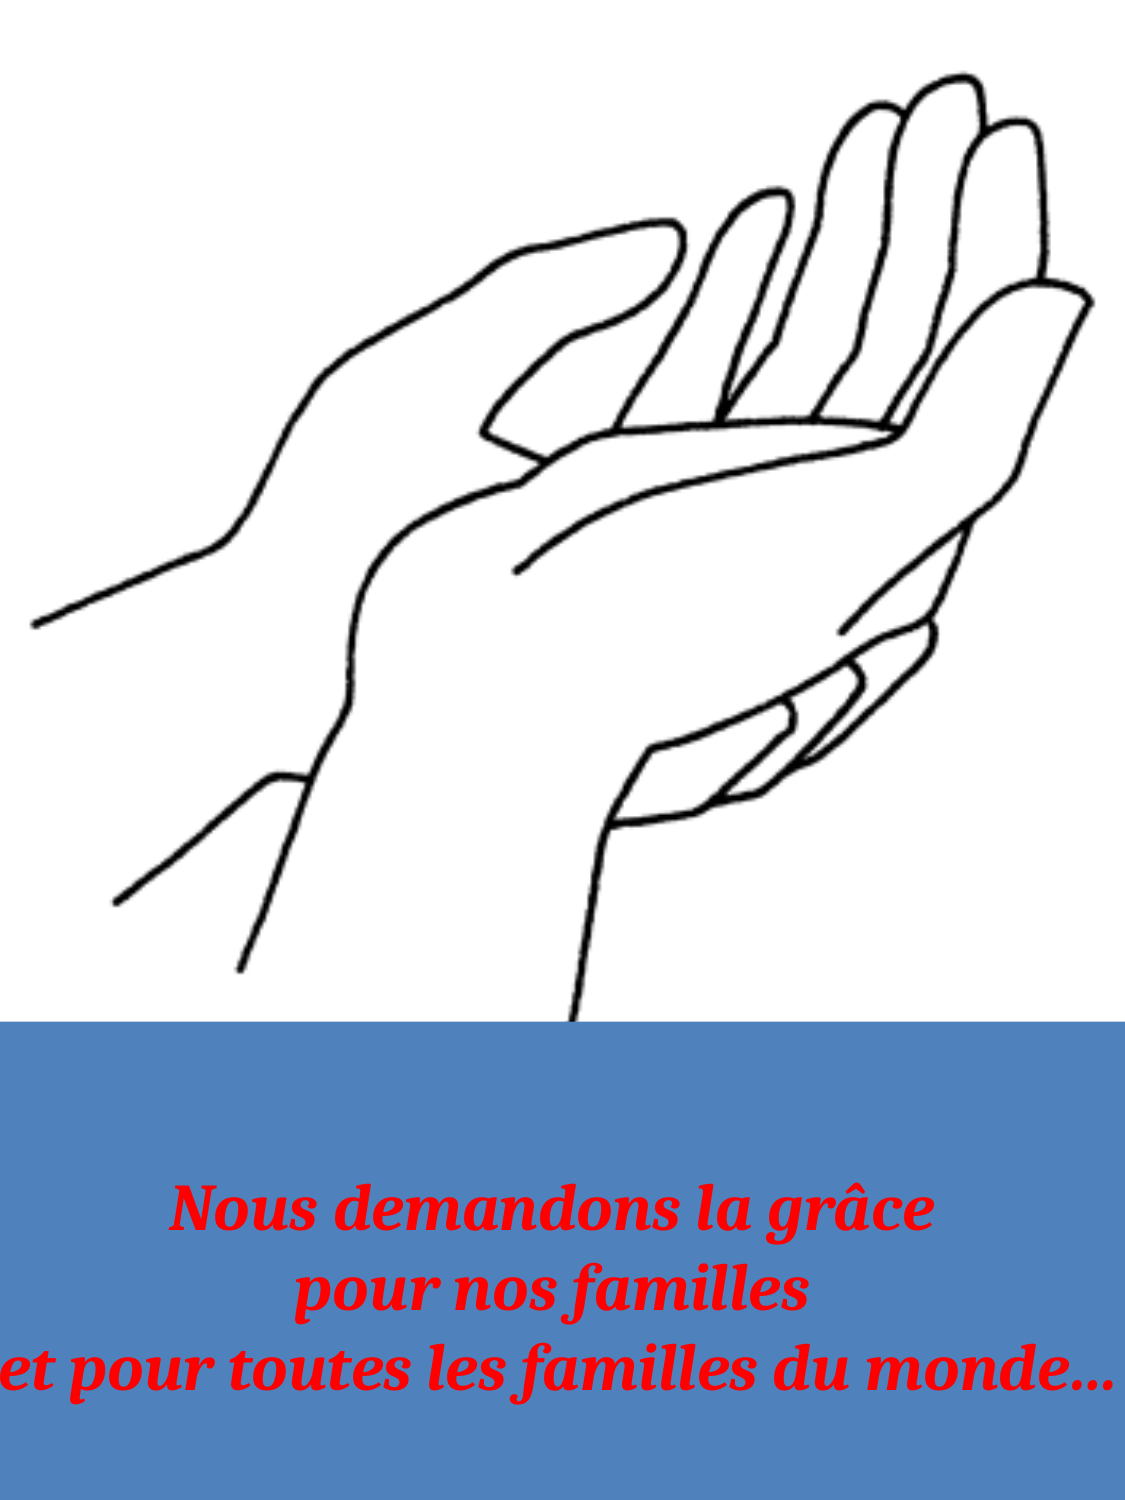

Nous demandons la grâce
pour nos familles
et pour toutes les familles du monde…